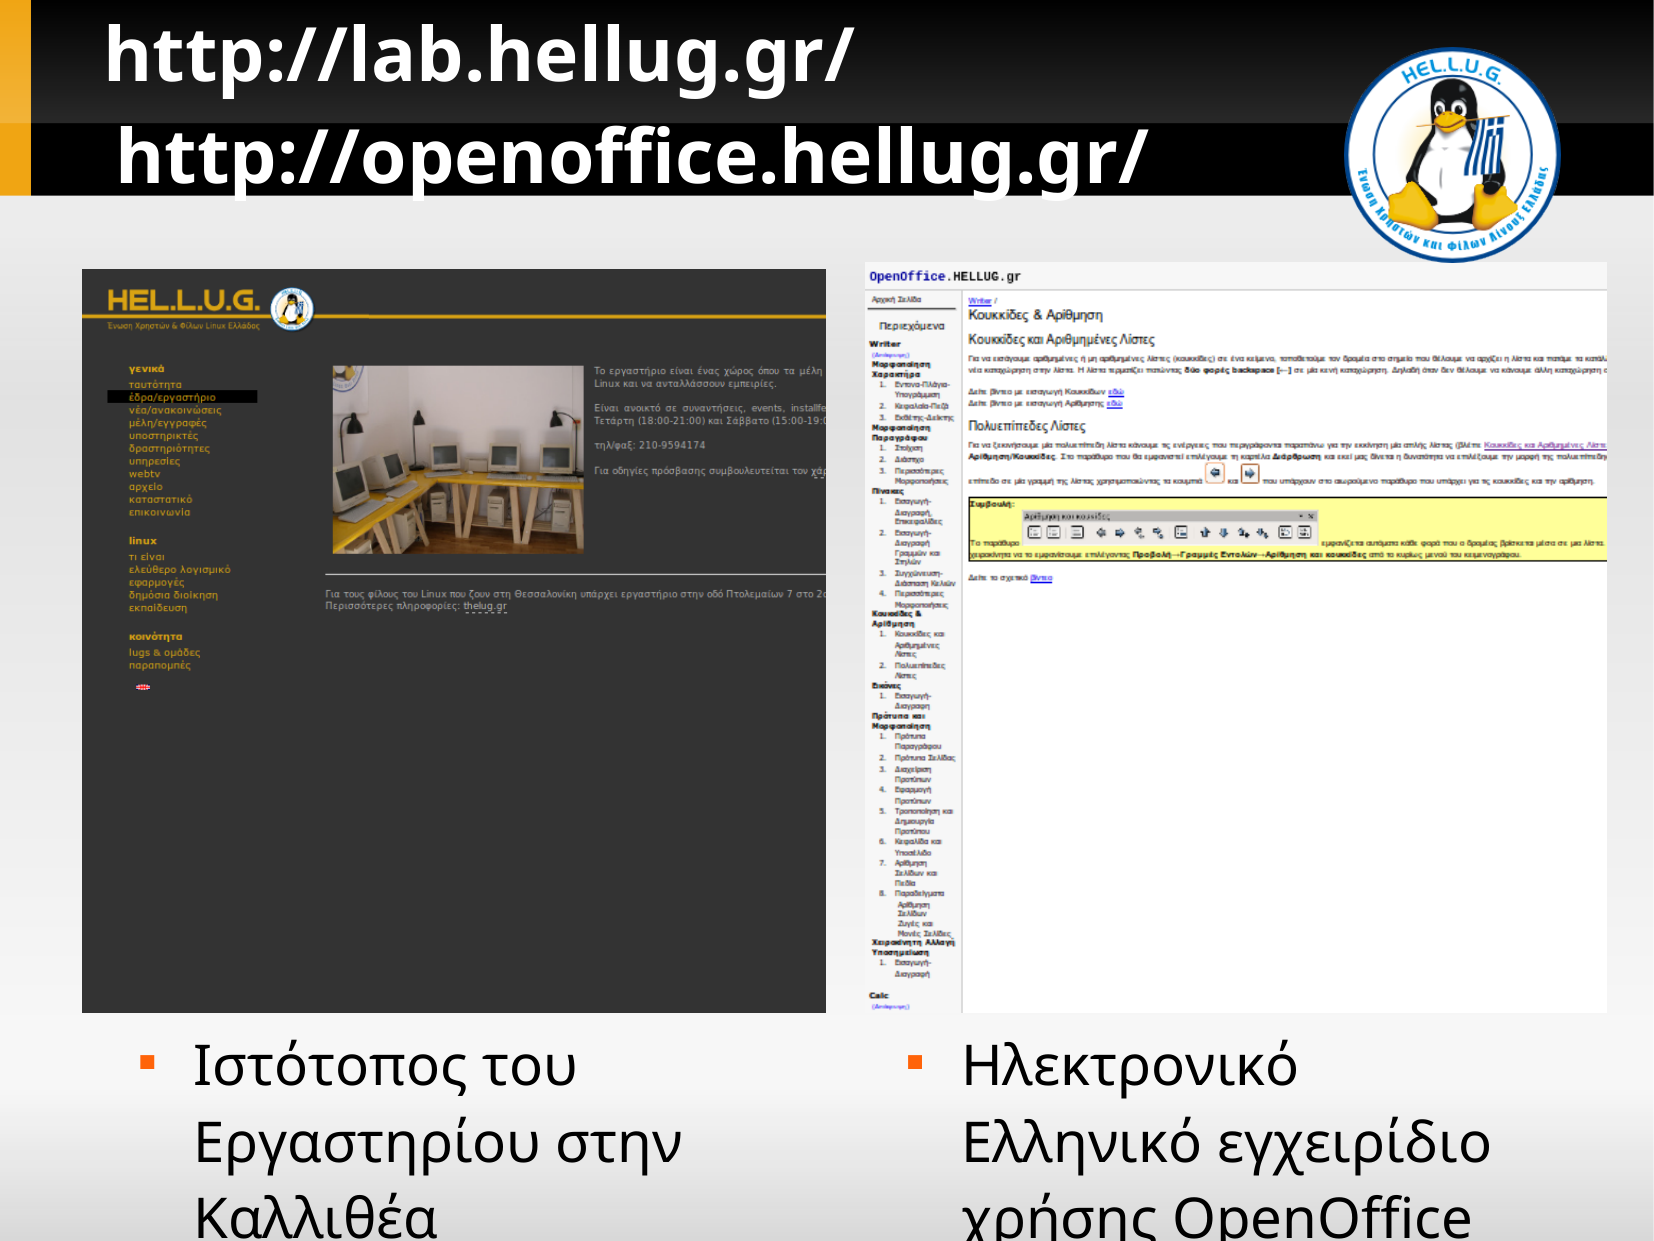

# http://lab.hellug.gr/ http://openoffice.hellug.gr/
Ιστότοπος του Εργαστηρίου στην Καλλιθέα
Ηλεκτρονικό Ελληνικό εγχειρίδιο χρήσης OpenOffice